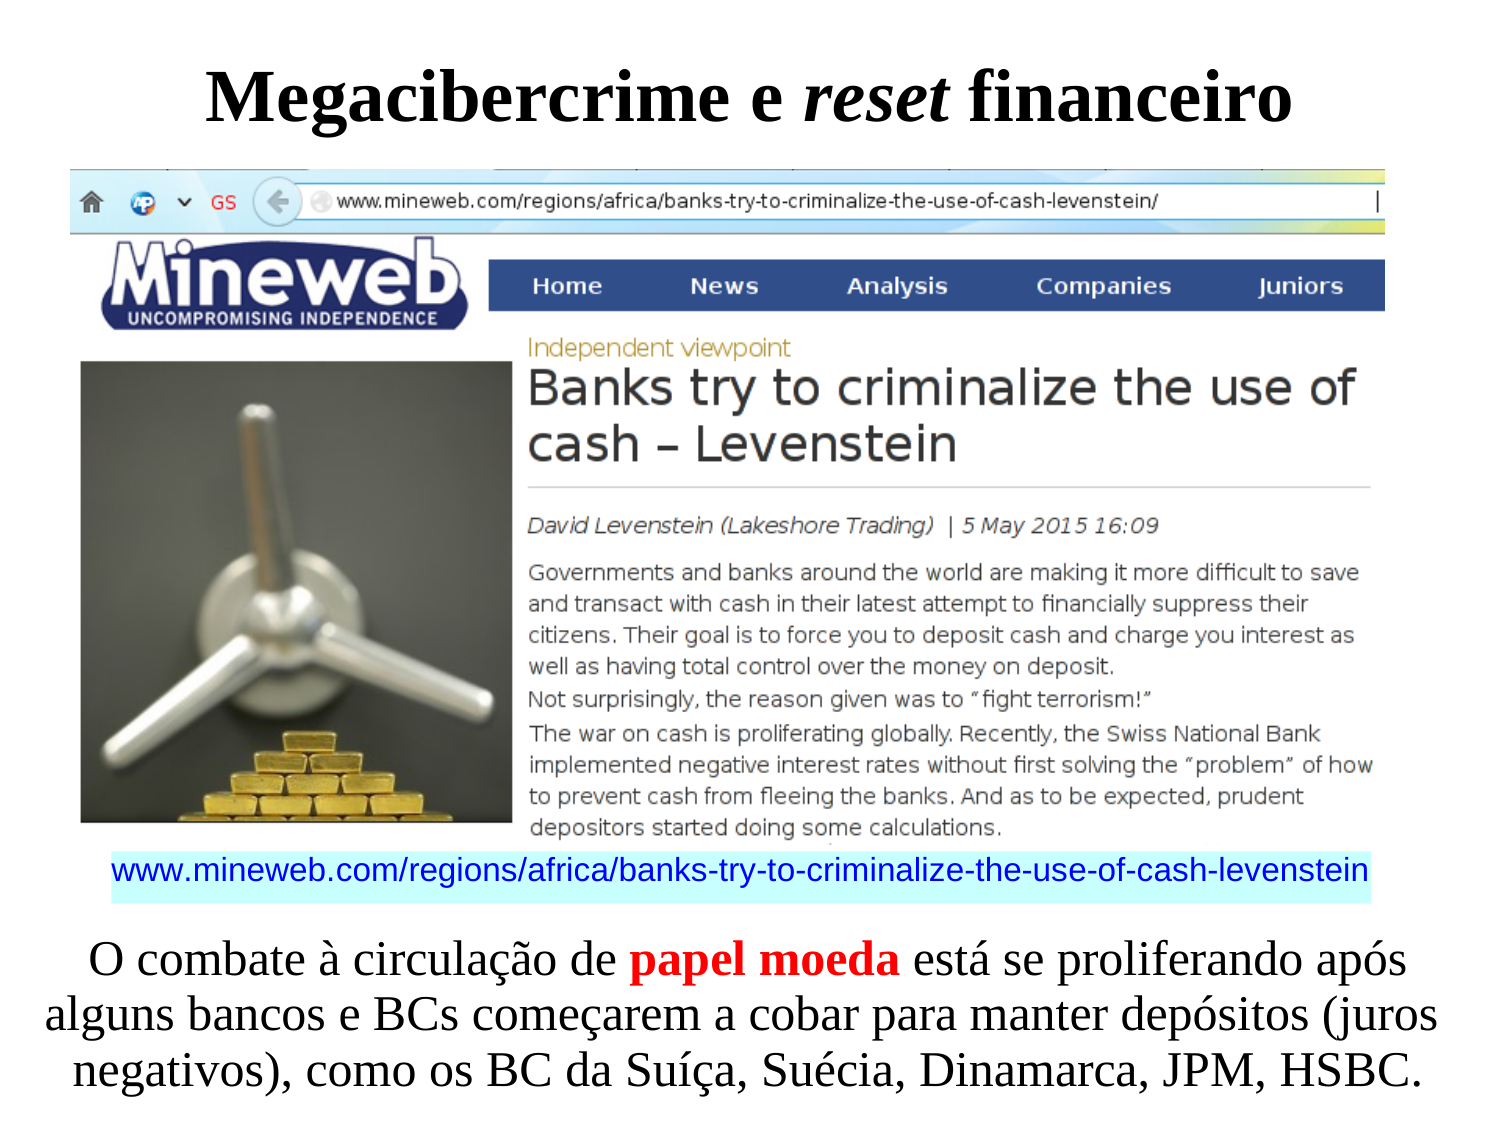

# Megacibercrime e reset financeiro
www.mineweb.com/regions/africa/banks-try-to-criminalize-the-use-of-cash-levenstein
O combate à circulação de papel moeda está se proliferando após
alguns bancos e BCs começarem a cobar para manter depósitos (juros
negativos), como os BC da Suíça, Suécia, Dinamarca, JPM, HSBC.